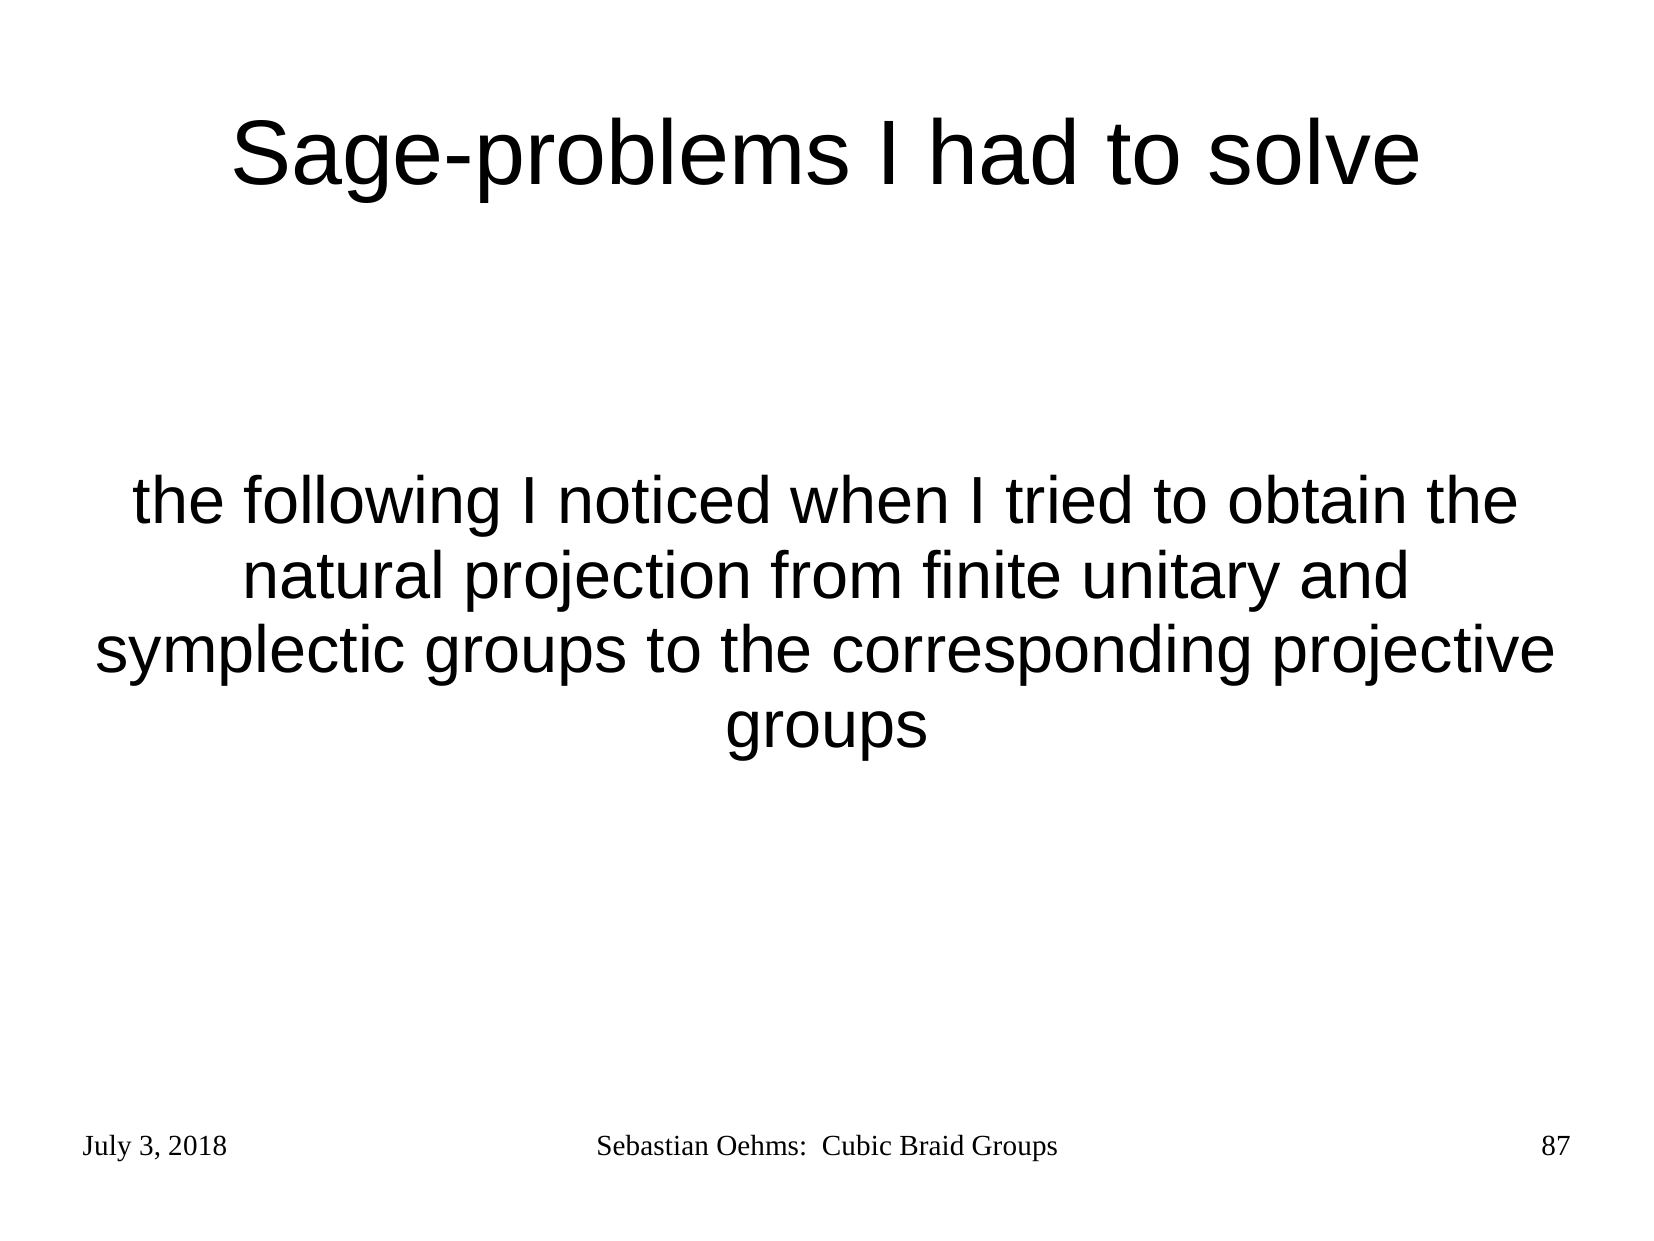

# Sage-problems I had to solve
the following I noticed when I tried to obtain the natural projection from finite unitary and symplectic groups to the corresponding projective groups
July 3, 2018
Sebastian Oehms: Cubic Braid Groups
87